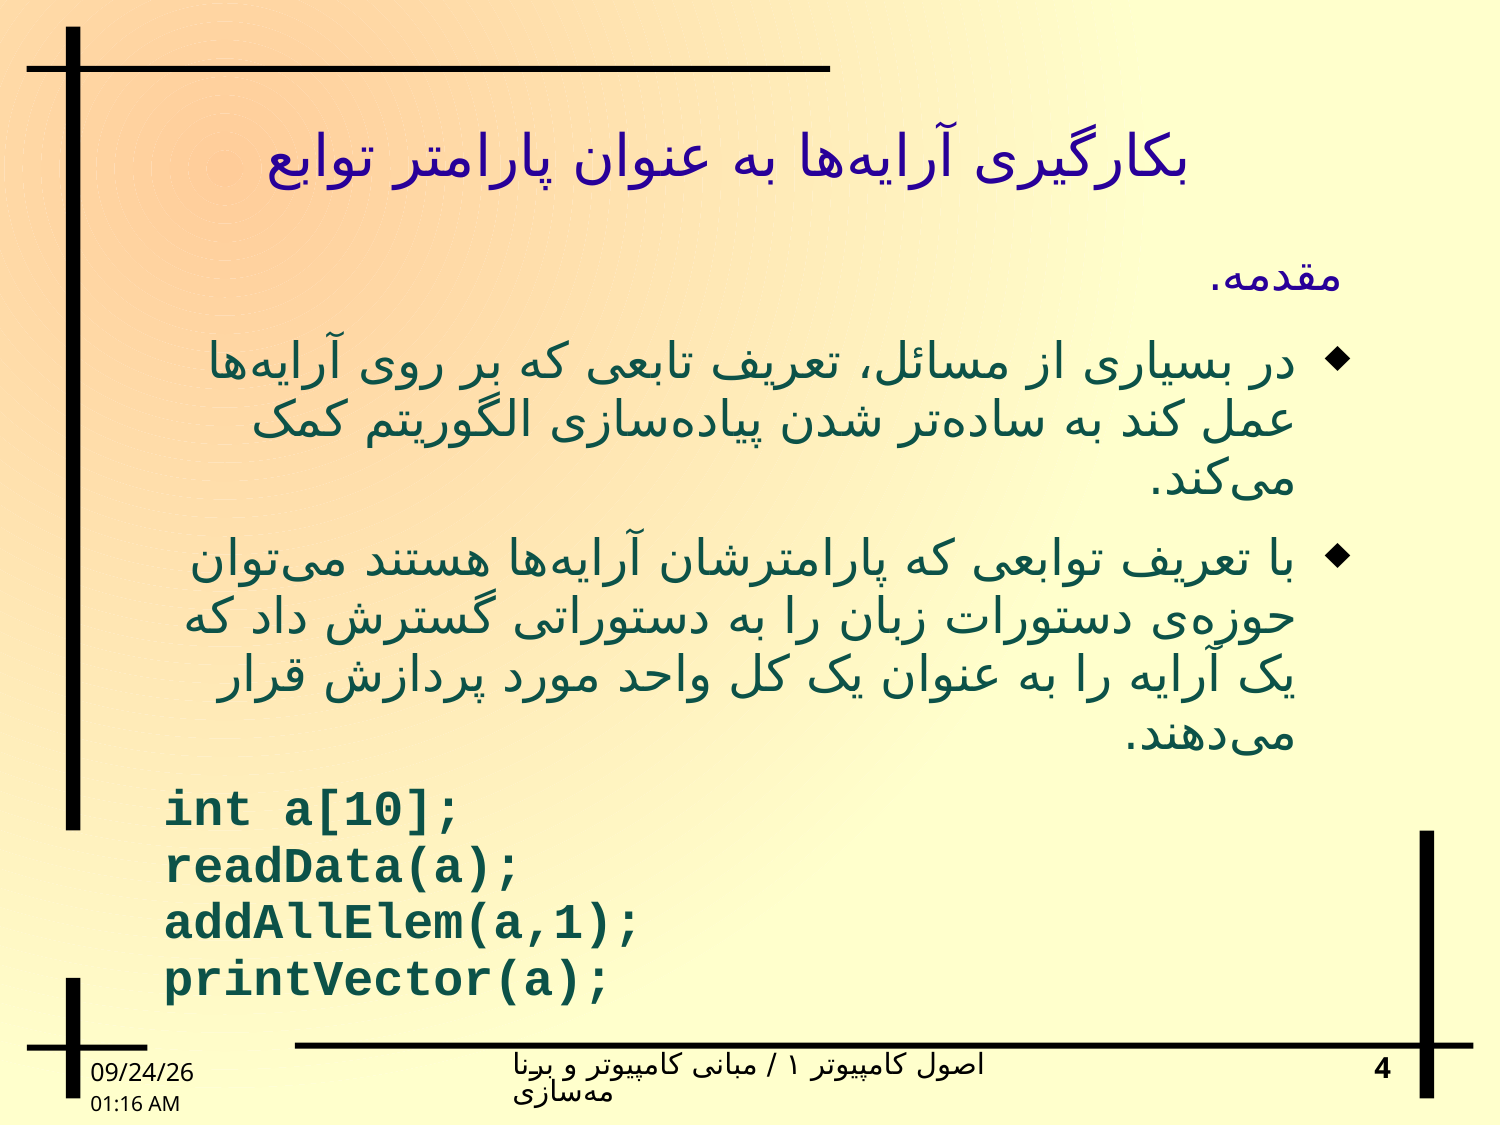

بکارگیری آرایه‌ها به عنوان پارامتر توابع
مقدمه.
# در بسیاری از مسائل، تعریف تابعی که بر روی آرایه‌ها عمل کند به ساده‌تر شدن پیاده‌سازی الگوریتم کمک می‌کند.
با تعریف توابعی که پارامترشان آرایه‌ها هستند می‌توان حوزه‌ی دستورات زبان را به دستوراتی گسترش داد که یک آرایه را به عنوان یک کل واحد مورد پردازش قرار می‌دهند.
int a[10];
readData(a);
addAllElem(a,1);
printVector(a);
اصول کامپیوتر ۱ / مبانی کامپیوتر و برنامه‌سازی
4